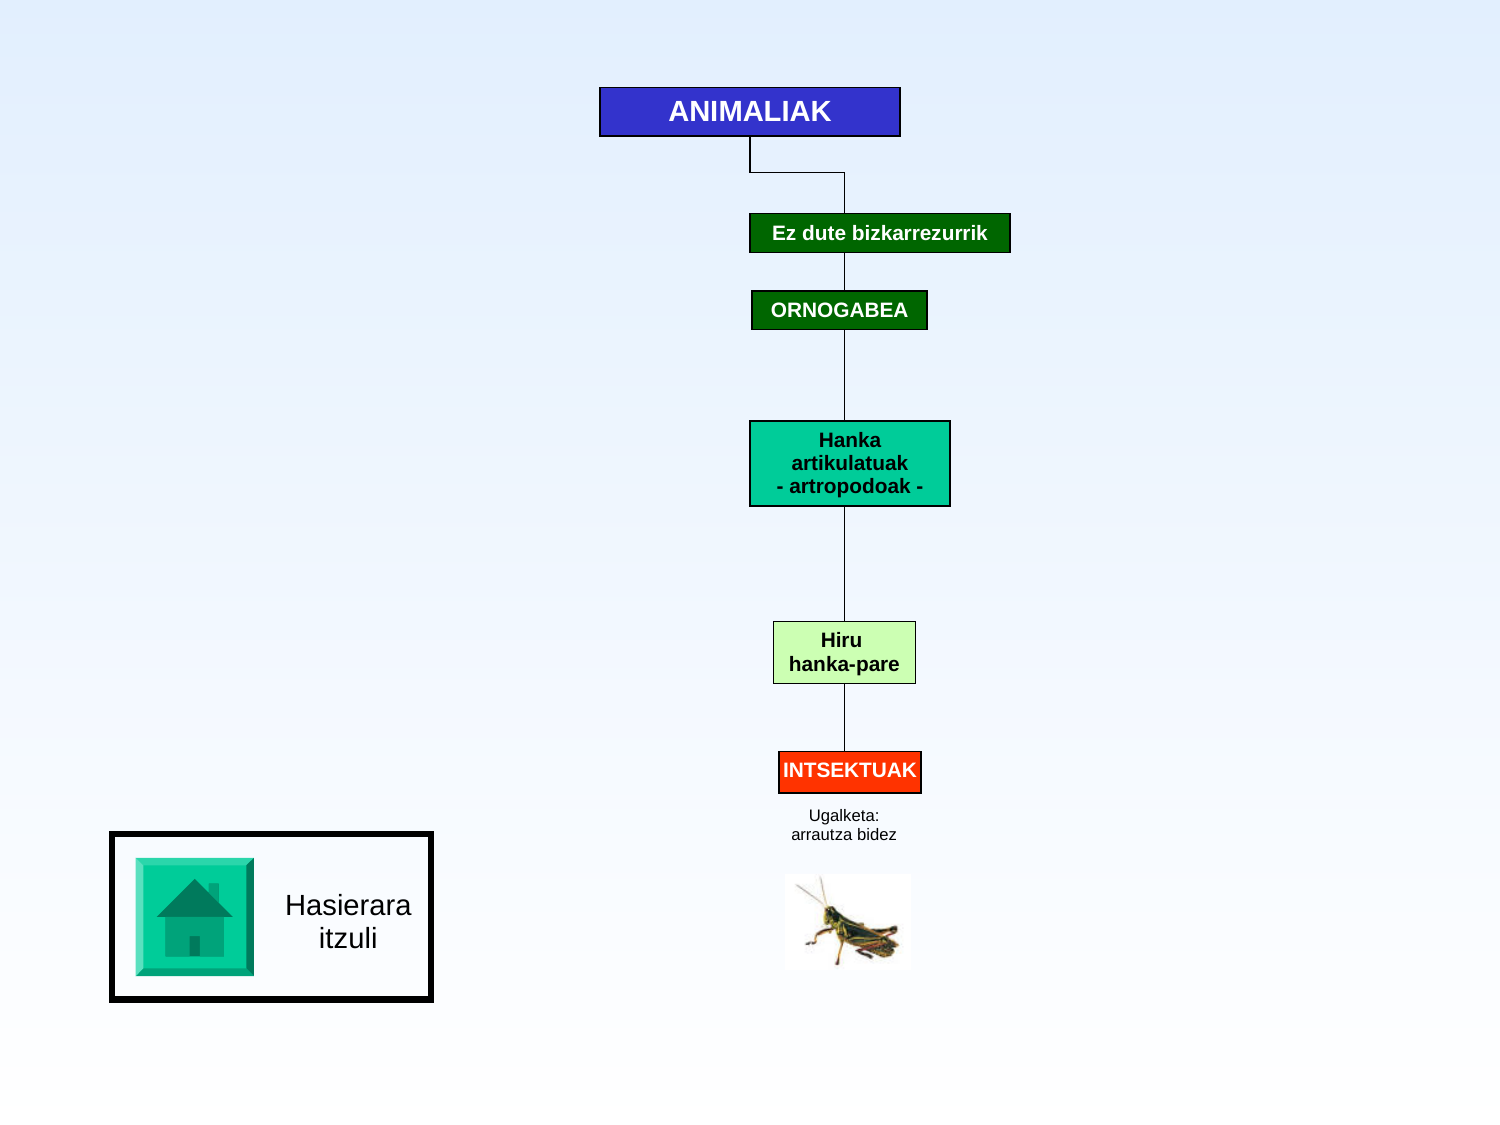

ANIMALIAK
Ez dute bizkarrezurrik
ORNOGABEA
Hanka artikulatuak
- artropodoak -
Hiru
hanka-pare
INTSEKTUAK
Ugalketa:
arrautza bidez
Hasierara itzuli